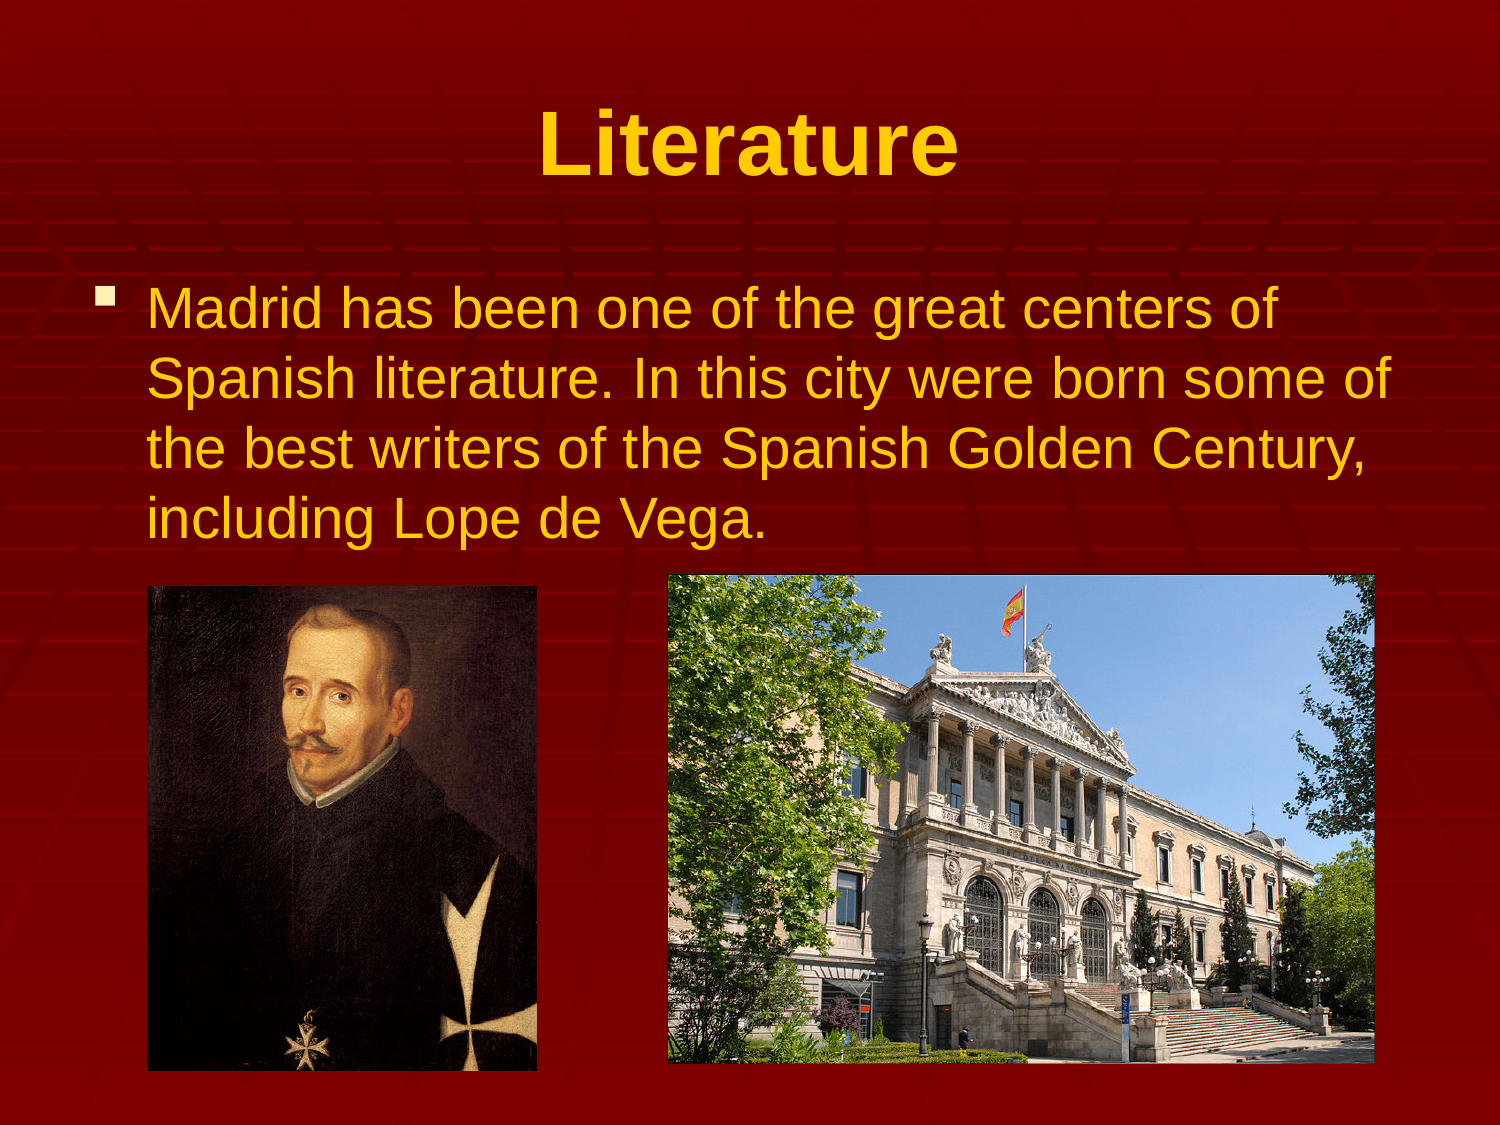

# Literature
Madrid has been one of the great centers of Spanish literature. In this city were born some of the best writers of the Spanish Golden Century, including Lope de Vega.